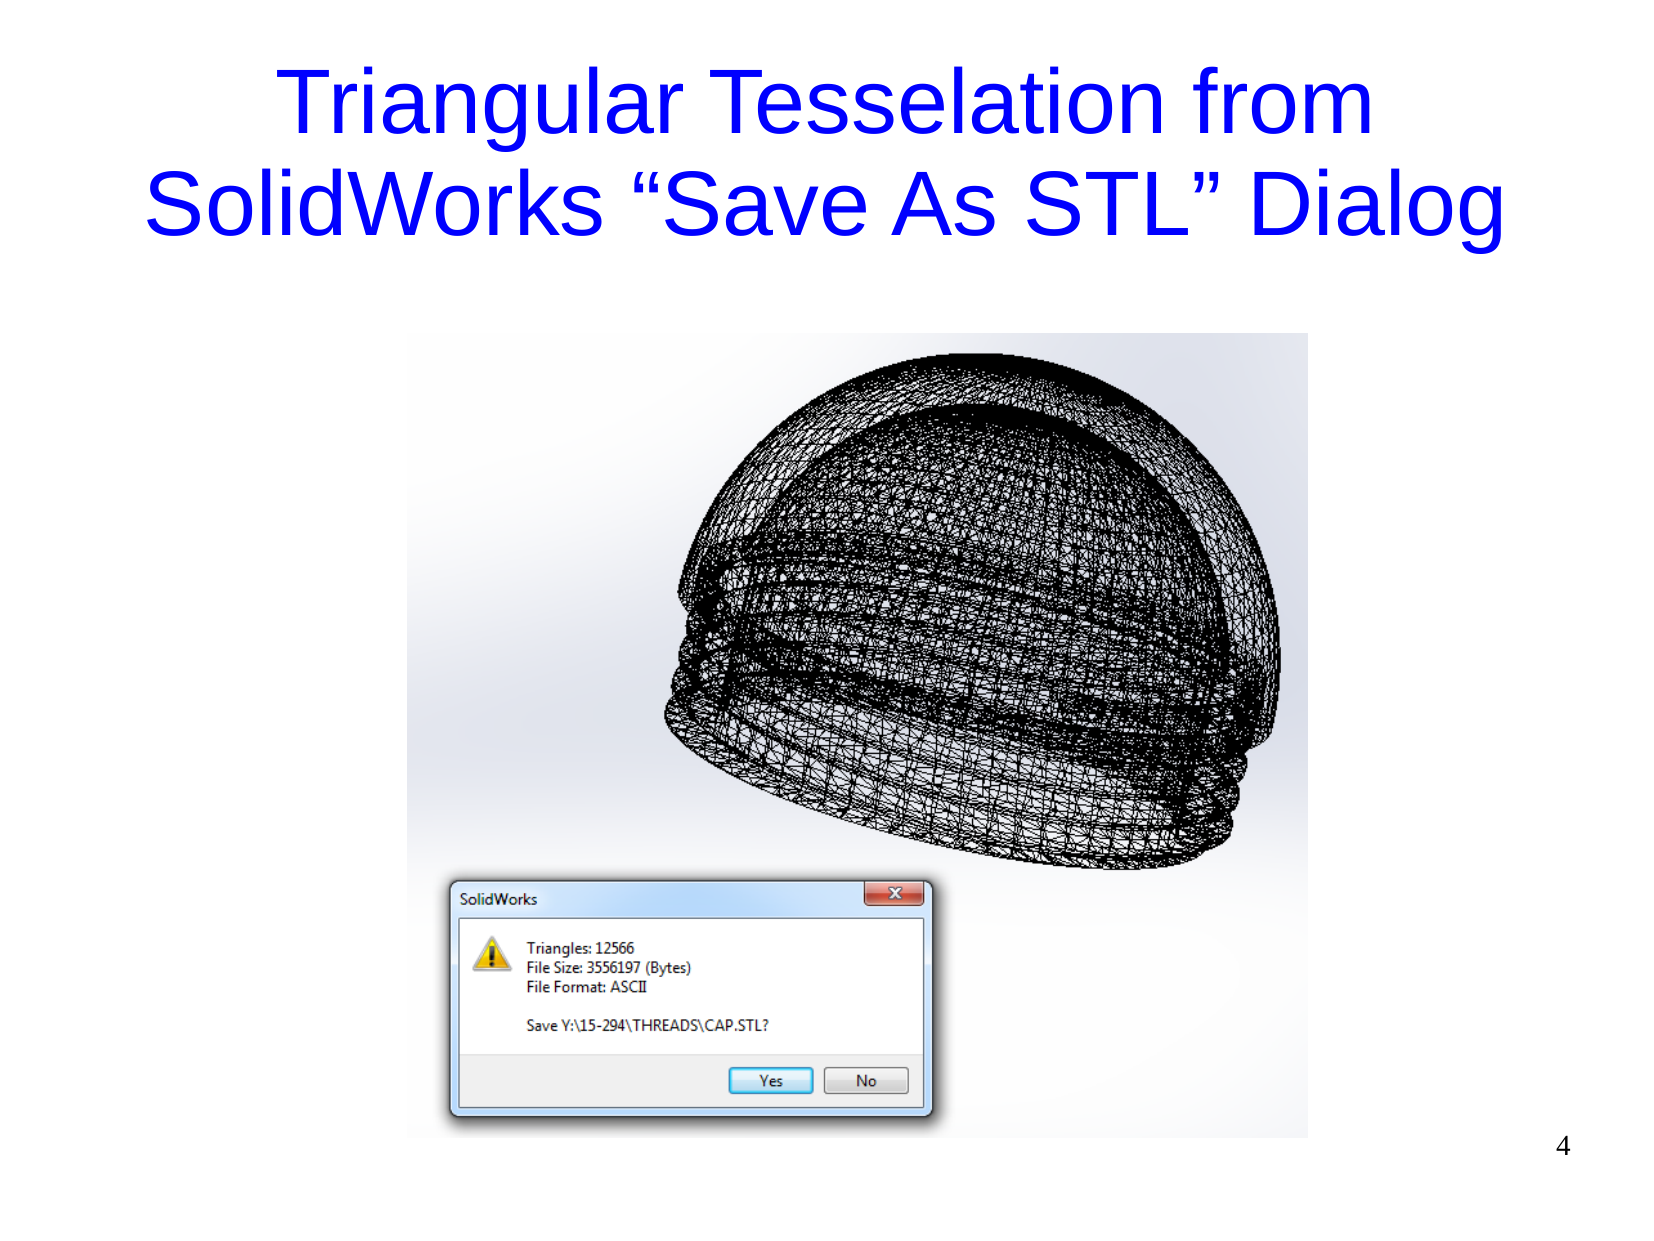

# Triangular Tesselation from SolidWorks “Save As STL” Dialog
4